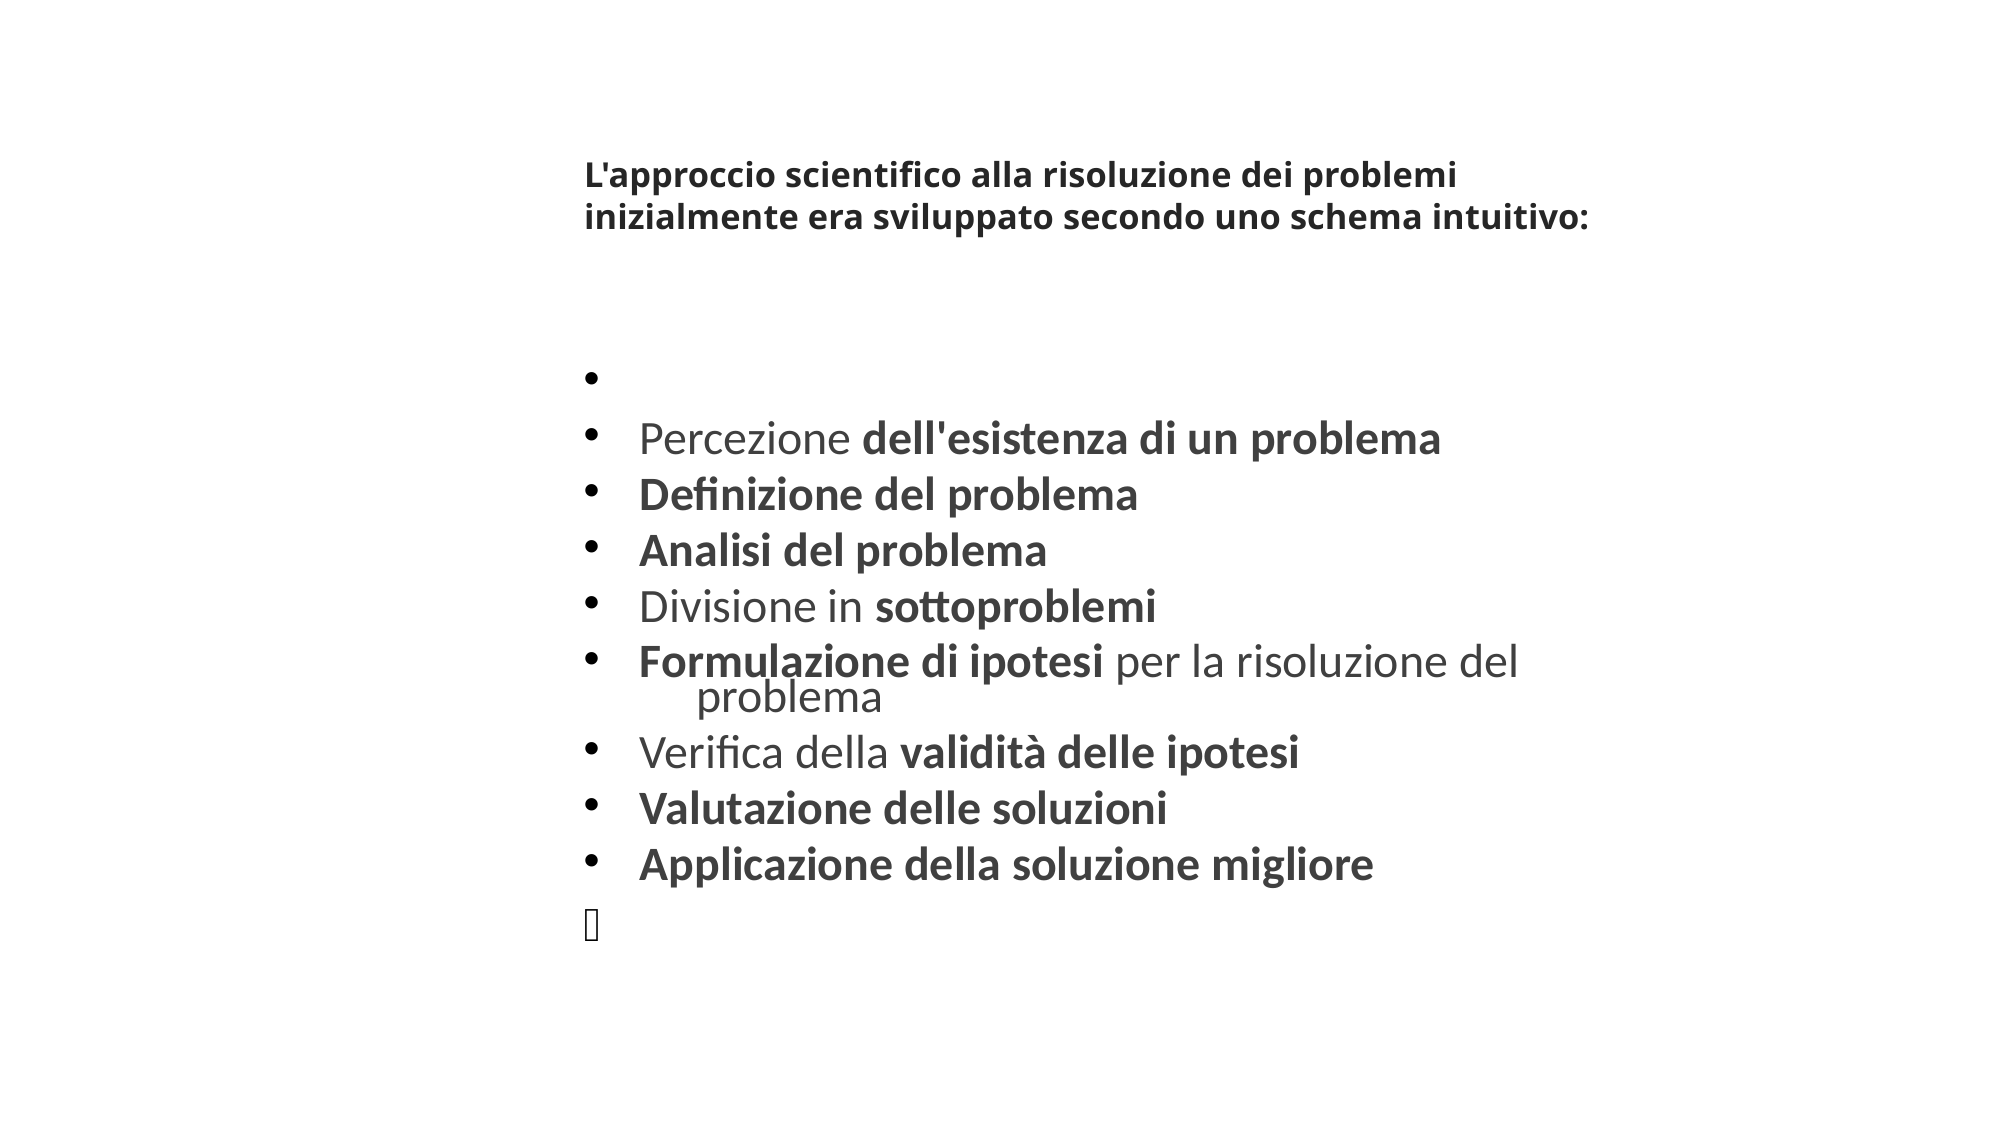

# L'approccio scientifico alla risoluzione dei problemi inizialmente era sviluppato secondo uno schema intuitivo:
Percezione dell'esistenza di un problema
Definizione del problema
Analisi del problema
Divisione in sottoproblemi
Formulazione di ipotesi per la risoluzione del problema
Verifica della validità delle ipotesi
Valutazione delle soluzioni
Applicazione della soluzione migliore